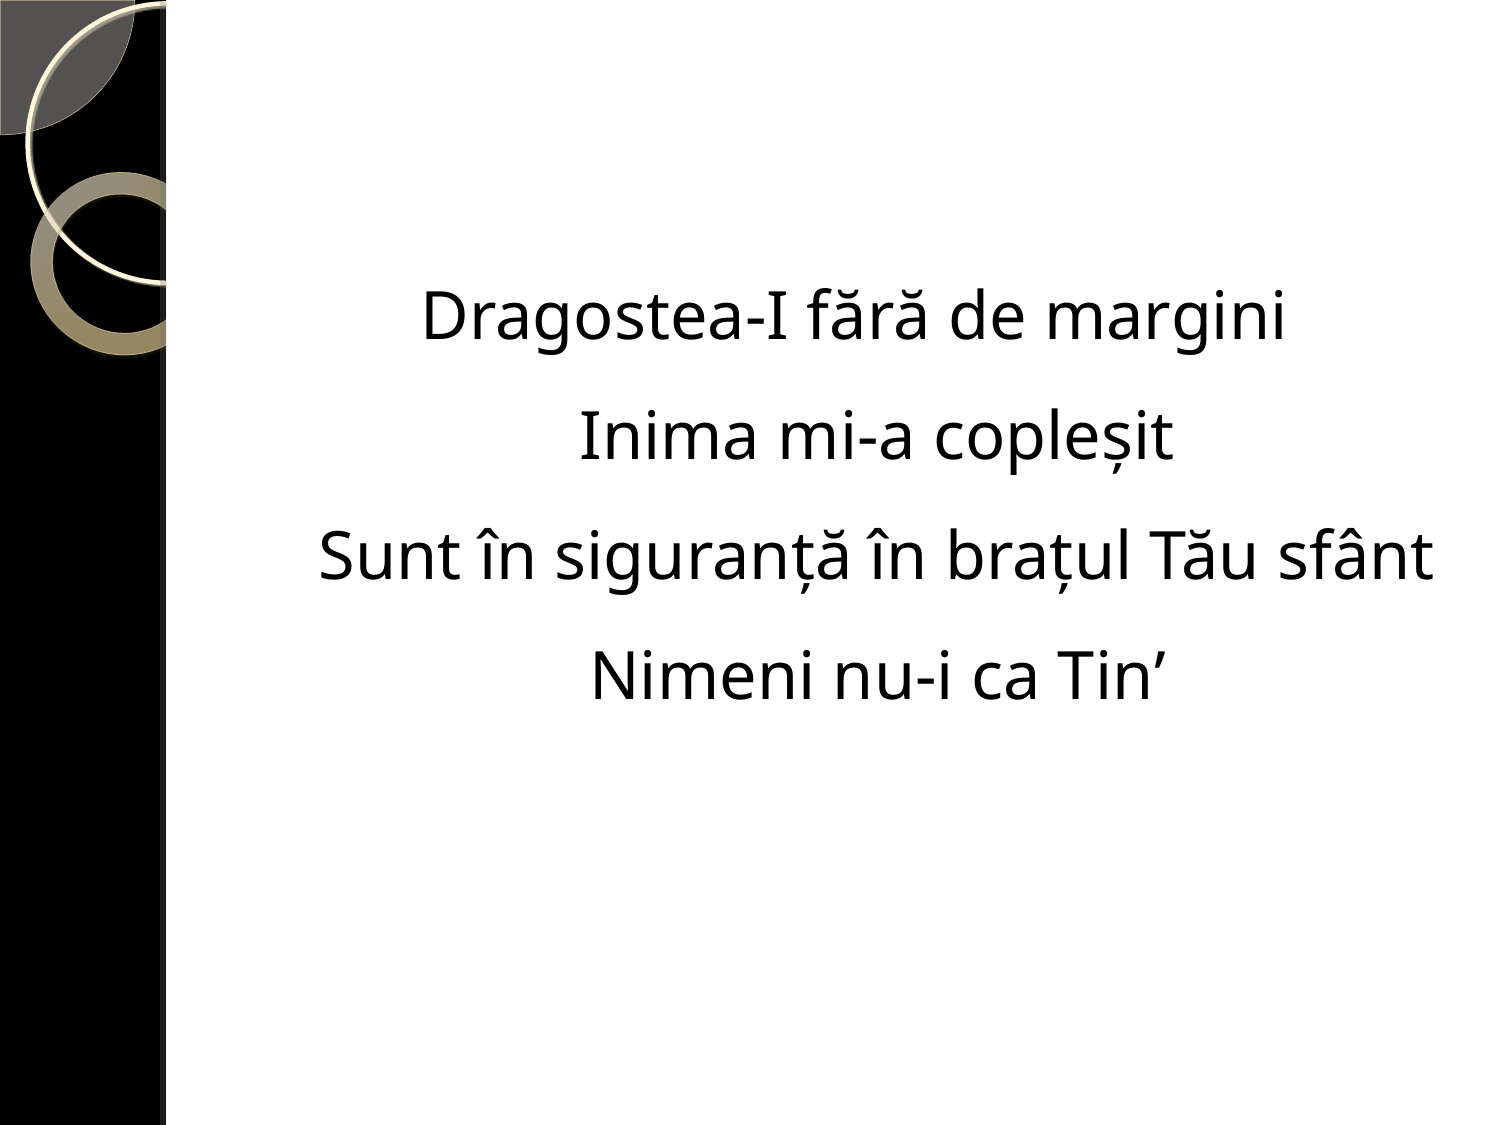

# Dragostea-I fără de margini Inima mi-a copleşit Sunt în siguranţă în braţul Tău sfânt Nimeni nu-i ca Tin’